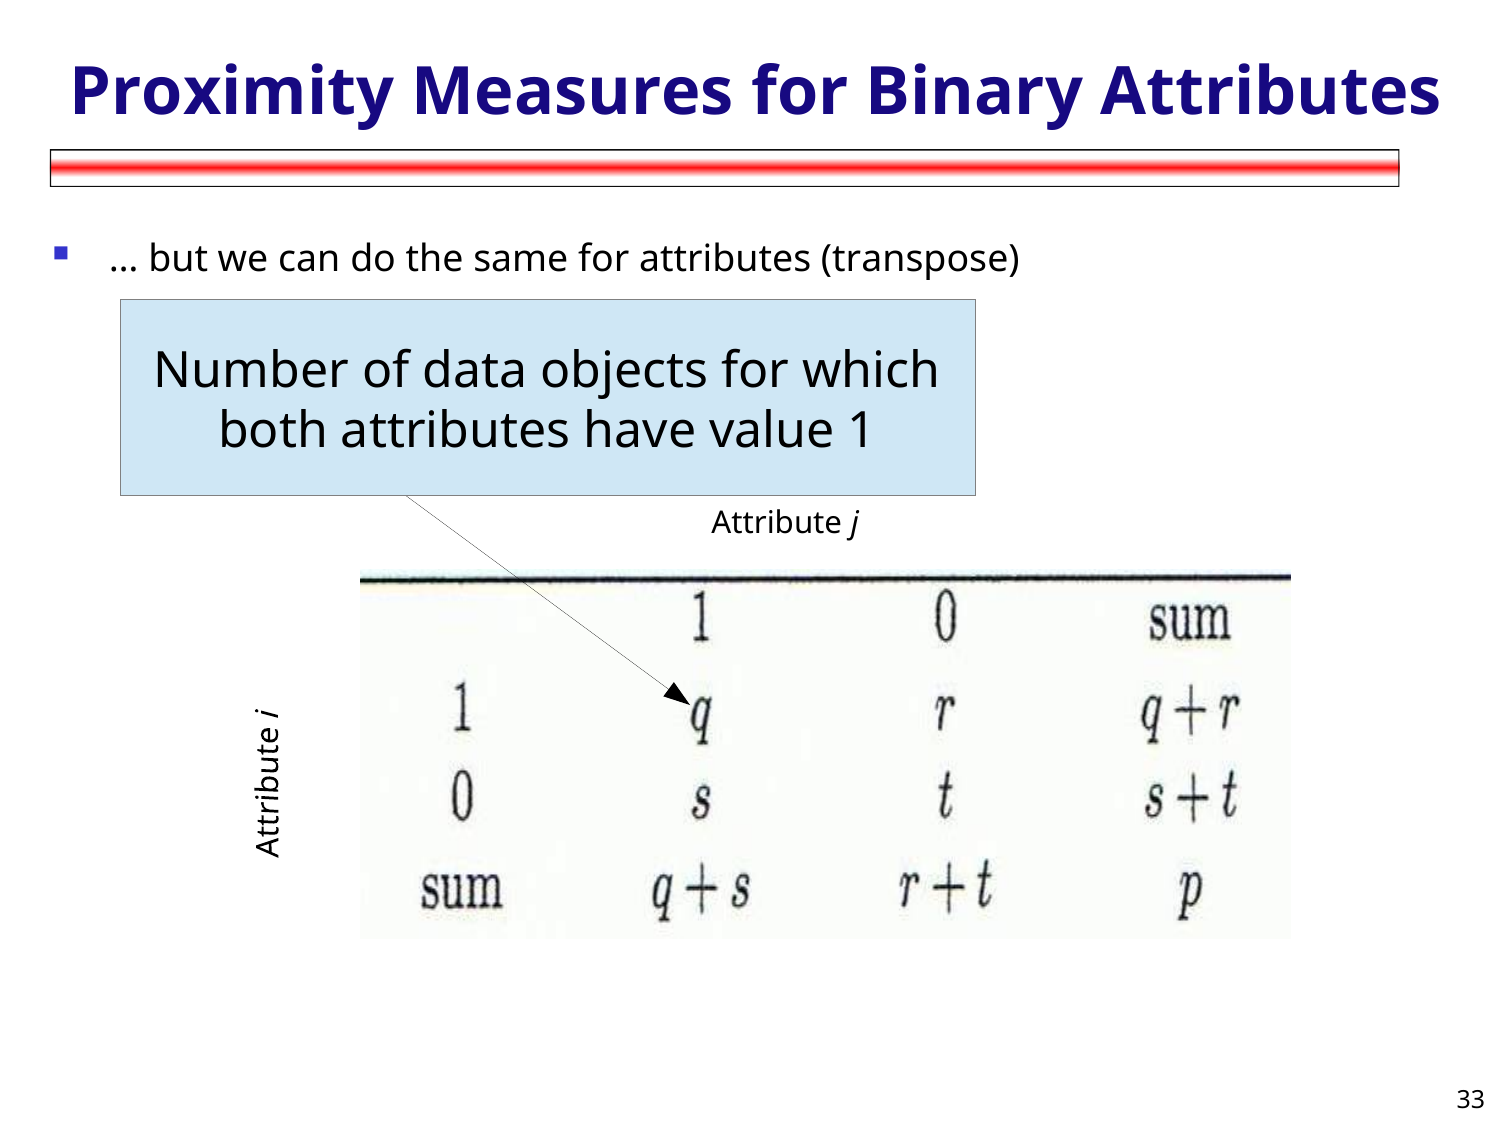

# Proximity Measures for Binary Attributes
… but we can do the same for attributes (transpose)
Number of data objects for which
both attributes have value 1
Attribute j
Attribute i